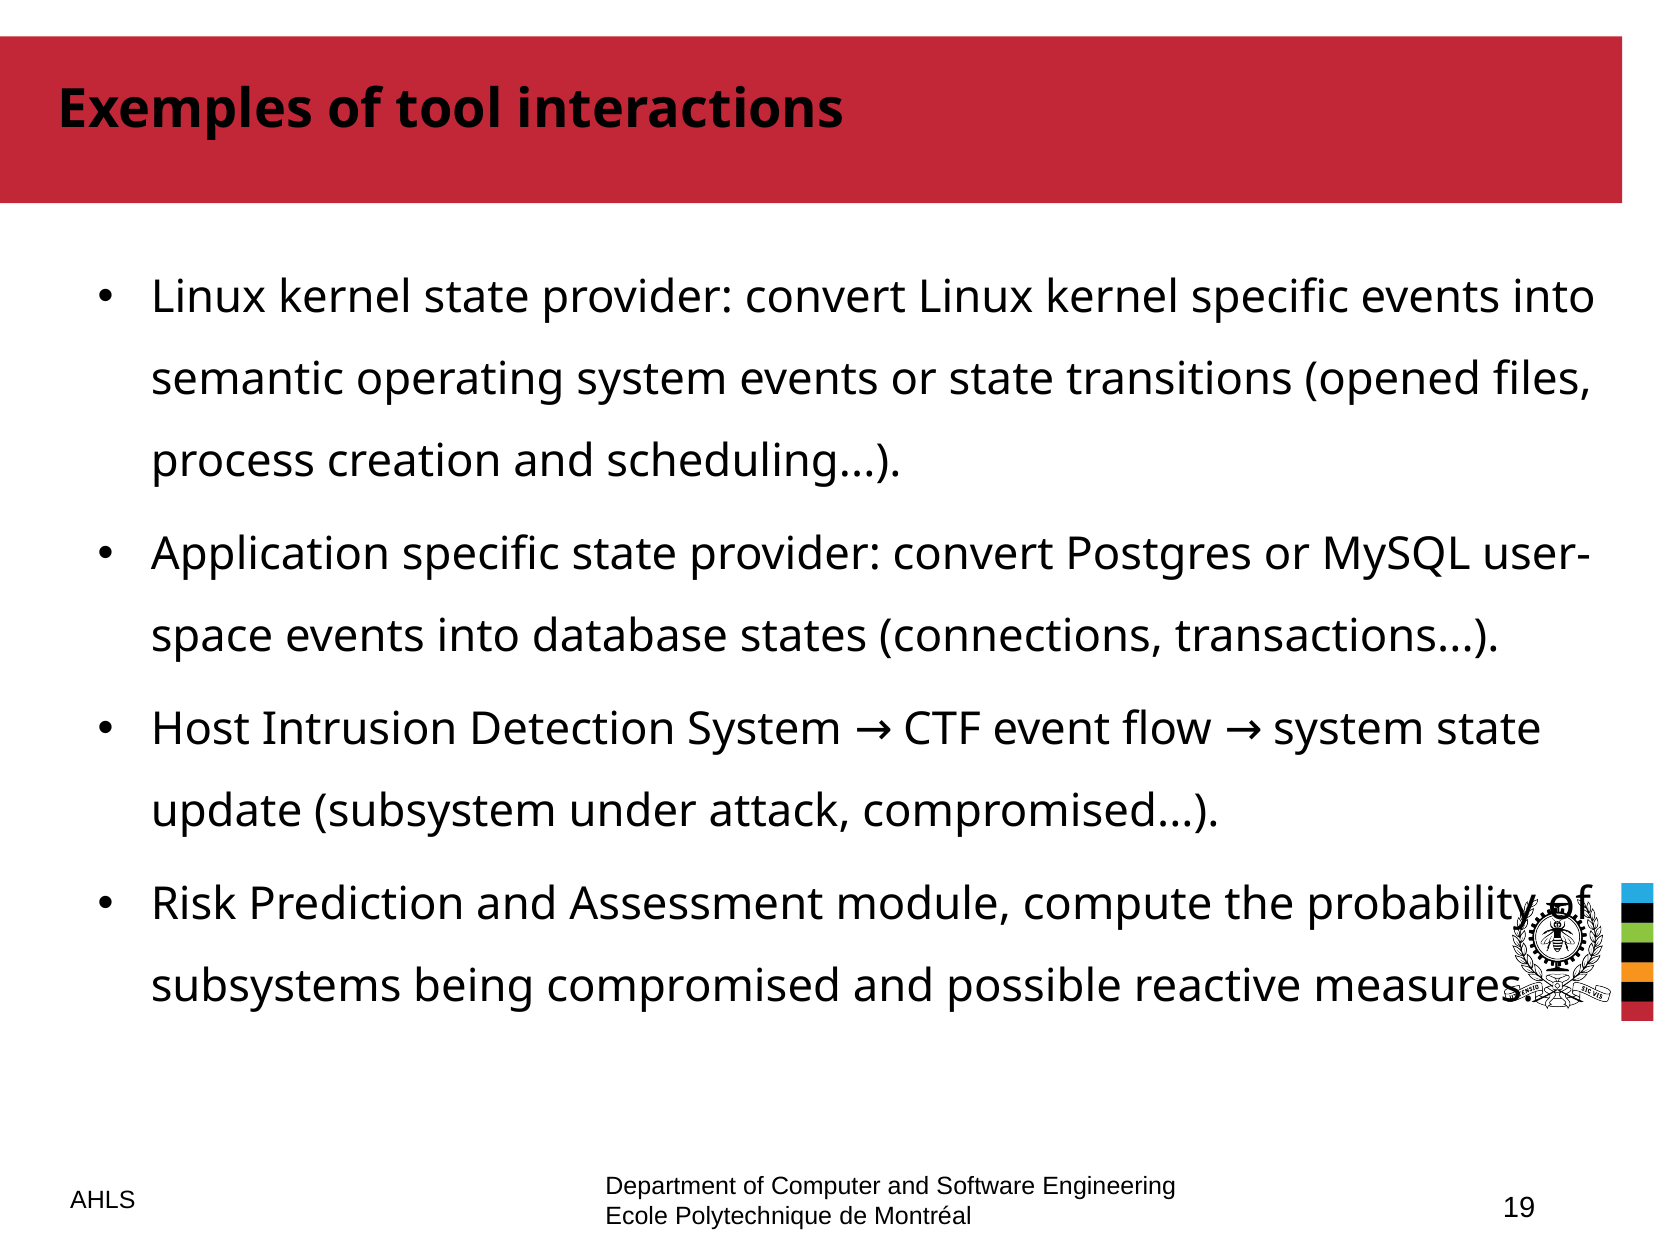

# Exemples of tool interactions
Linux kernel state provider: convert Linux kernel specific events into semantic operating system events or state transitions (opened files, process creation and scheduling...).
Application specific state provider: convert Postgres or MySQL user-space events into database states (connections, transactions...).
Host Intrusion Detection System → CTF event flow → system state update (subsystem under attack, compromised...).
Risk Prediction and Assessment module, compute the probability of subsystems being compromised and possible reactive measures.